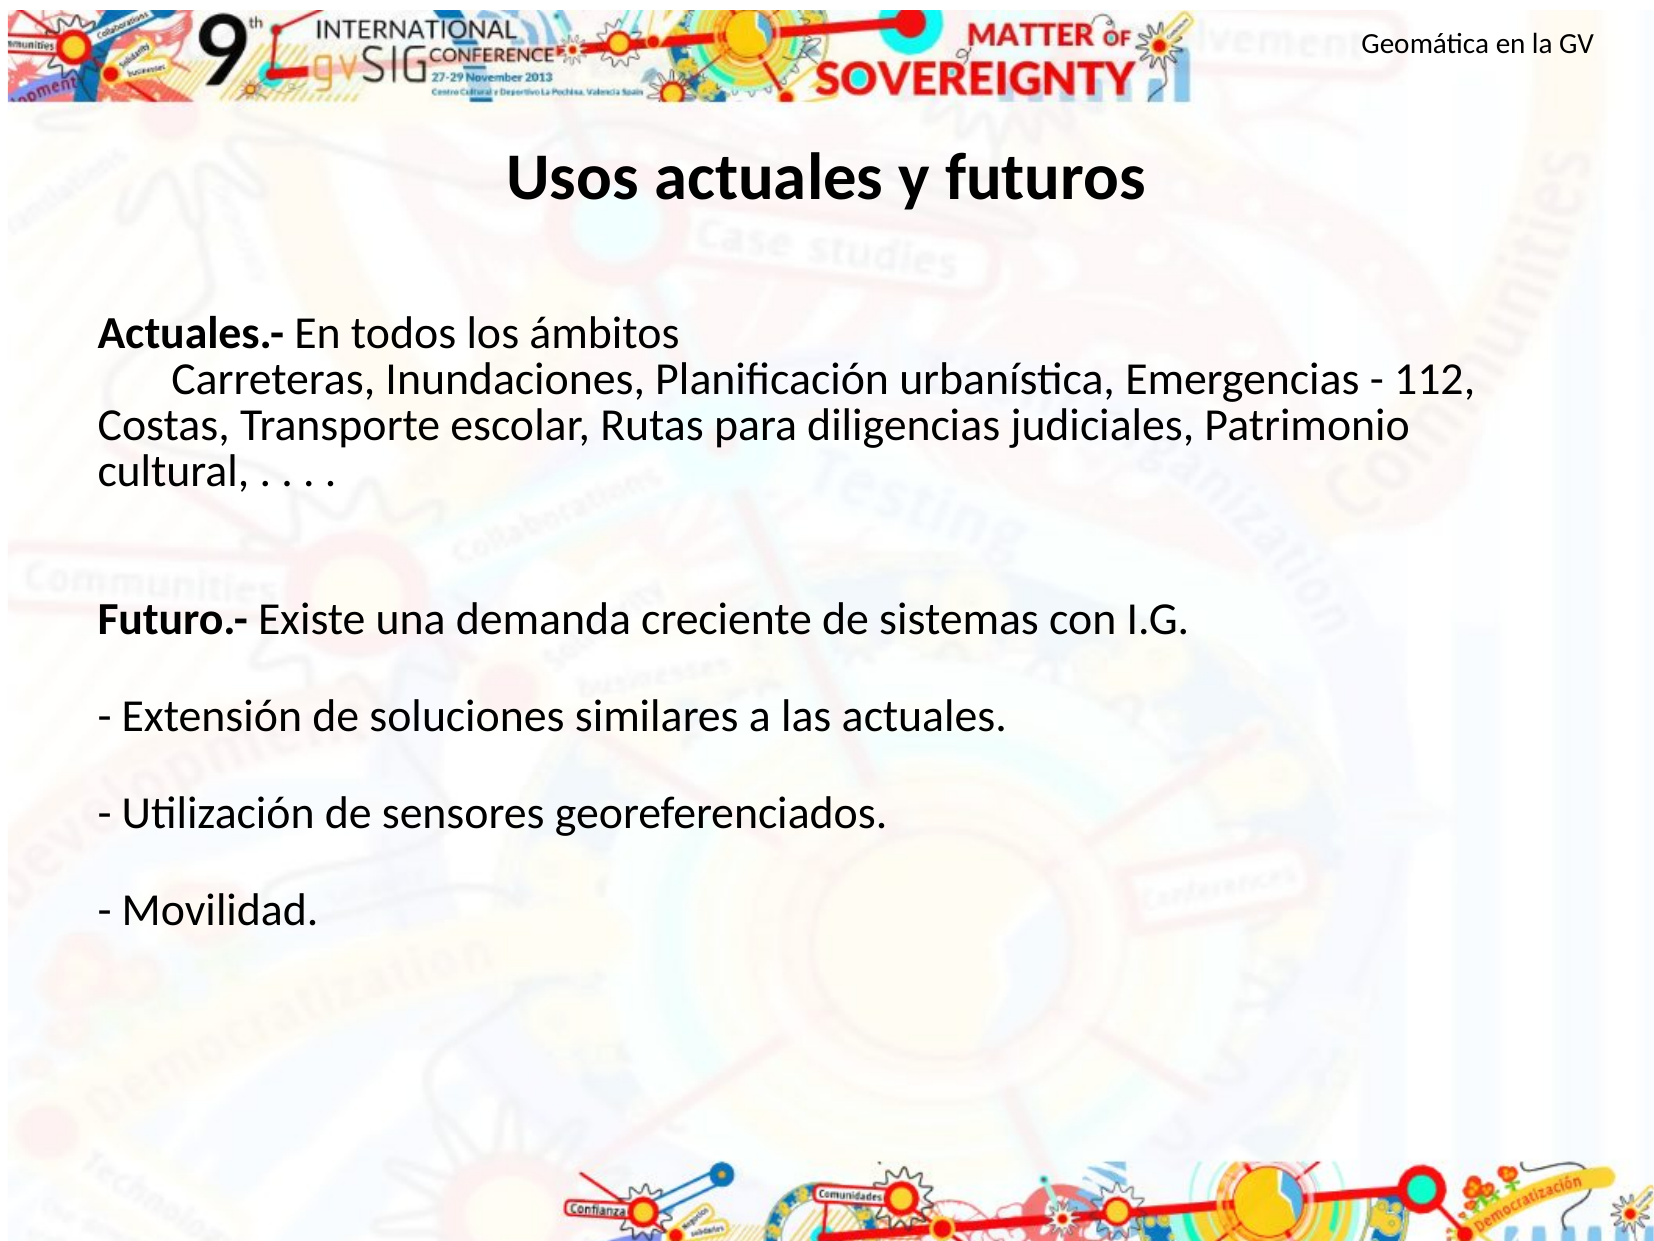

Geomática en la GV
# Usos actuales y futuros
Actuales.- En todos los ámbitos
	Carreteras, Inundaciones, Planificación urbanística, Emergencias - 112, Costas, Transporte escolar, Rutas para diligencias judiciales, Patrimonio cultural, . . . .
Futuro.- Existe una demanda creciente de sistemas con I.G.
- Extensión de soluciones similares a las actuales.
- Utilización de sensores georeferenciados.
- Movilidad.